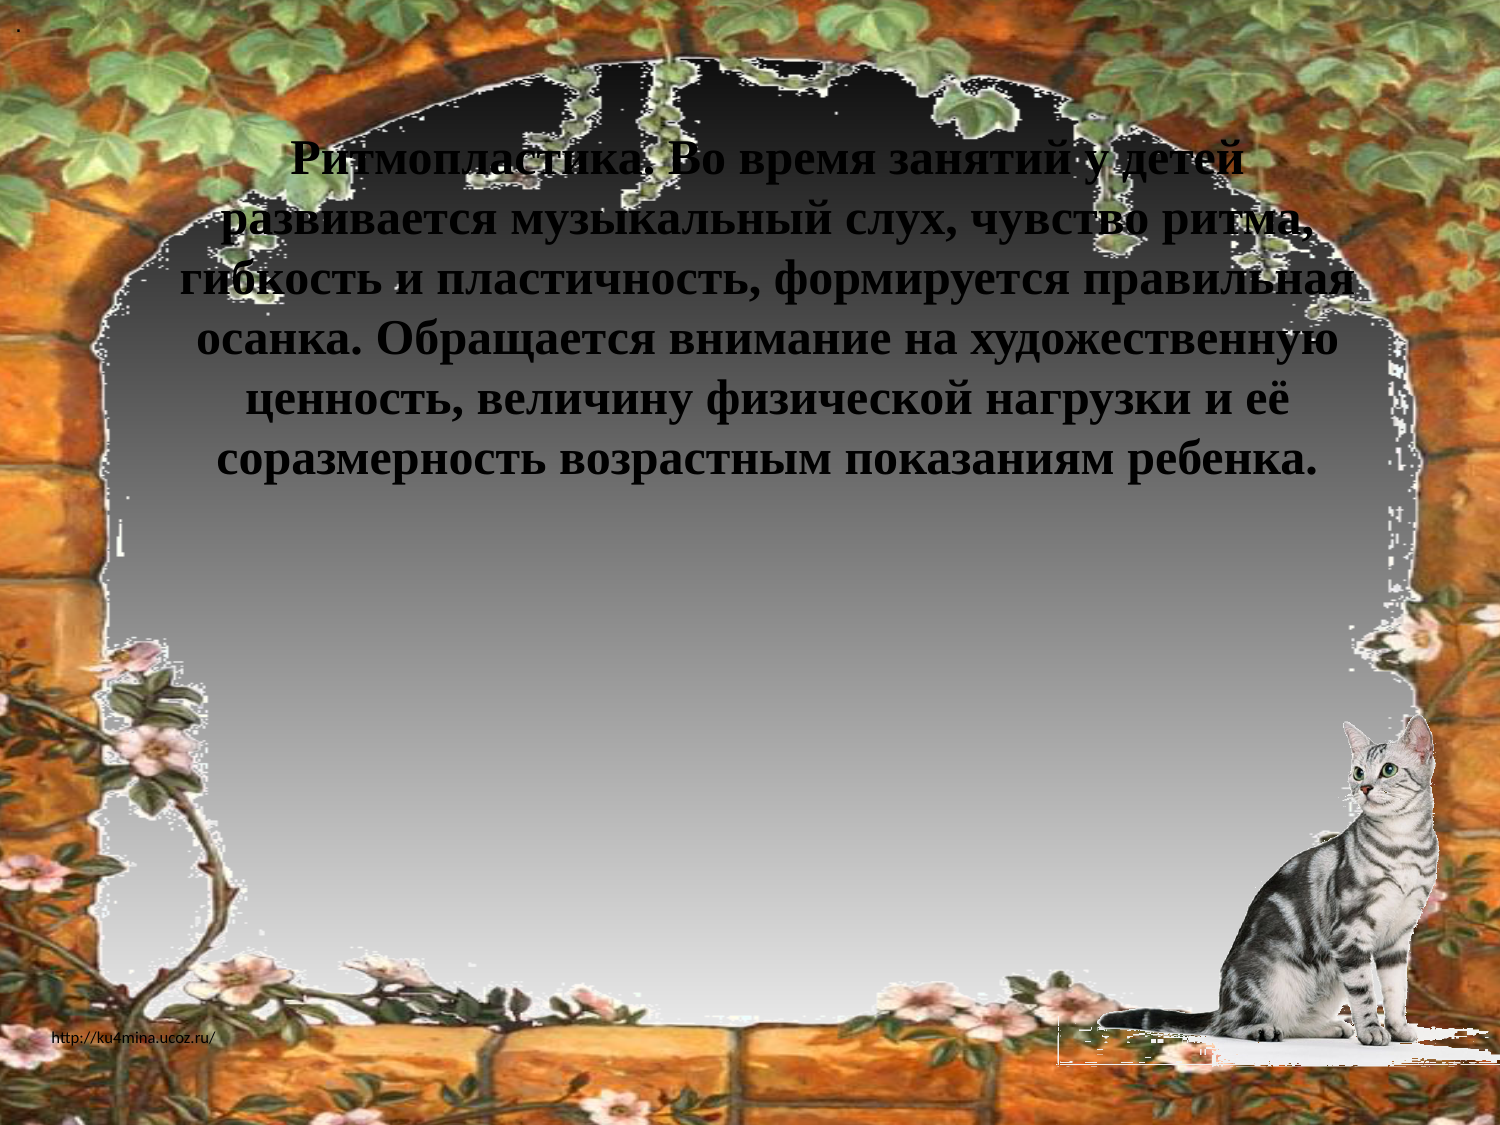

.
# Ритмопластика. Во время занятий у детей развивается музыкальный слух, чувство ритма, гибкость и пластичность, формируется правильная осанка. Обращается внимание на художественную ценность, величину физической нагрузки и её соразмерность возрастным показаниям ребенка.